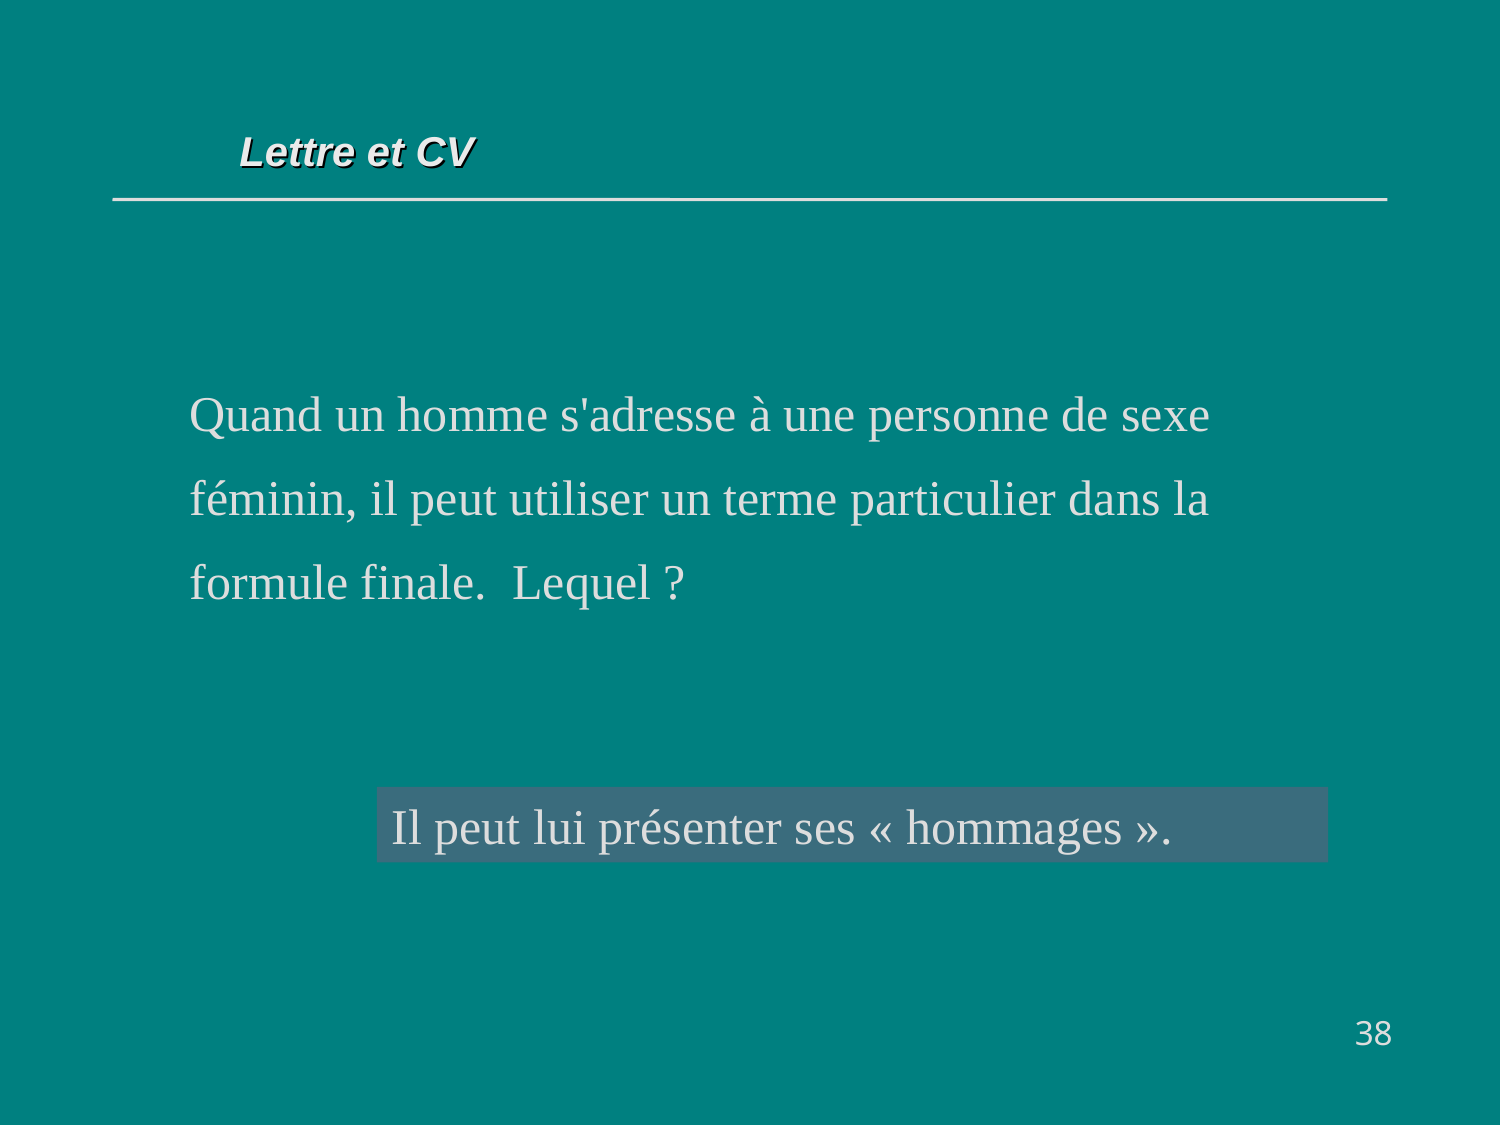

Lettre et CV
Quand un homme s'adresse à une personne de sexe féminin, il peut utiliser un terme particulier dans la formule finale. Lequel ?
Il peut lui présenter ses « hommages ».
38